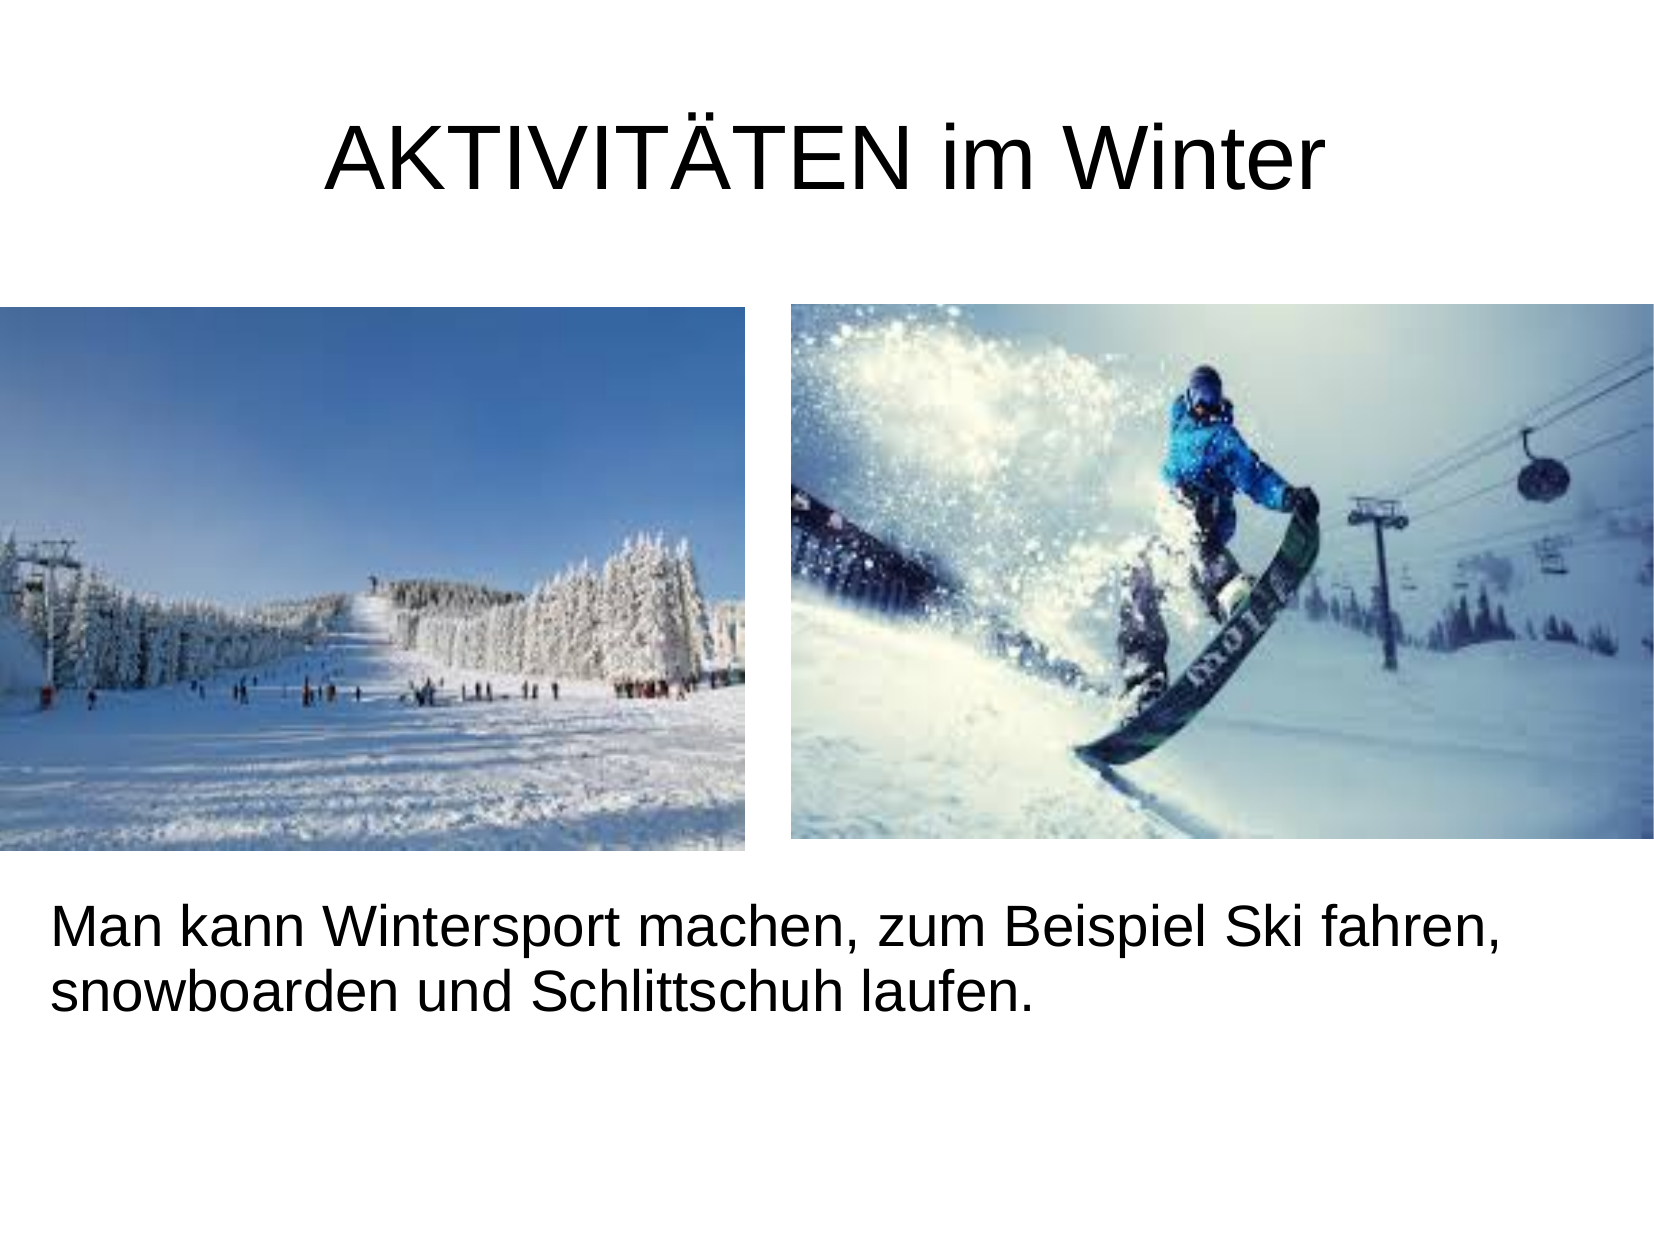

# AKTIVITÄTEN im Winter
Man kann Wintersport machen, zum Beispiel Ski fahren,
snowboarden und Schlittschuh laufen.